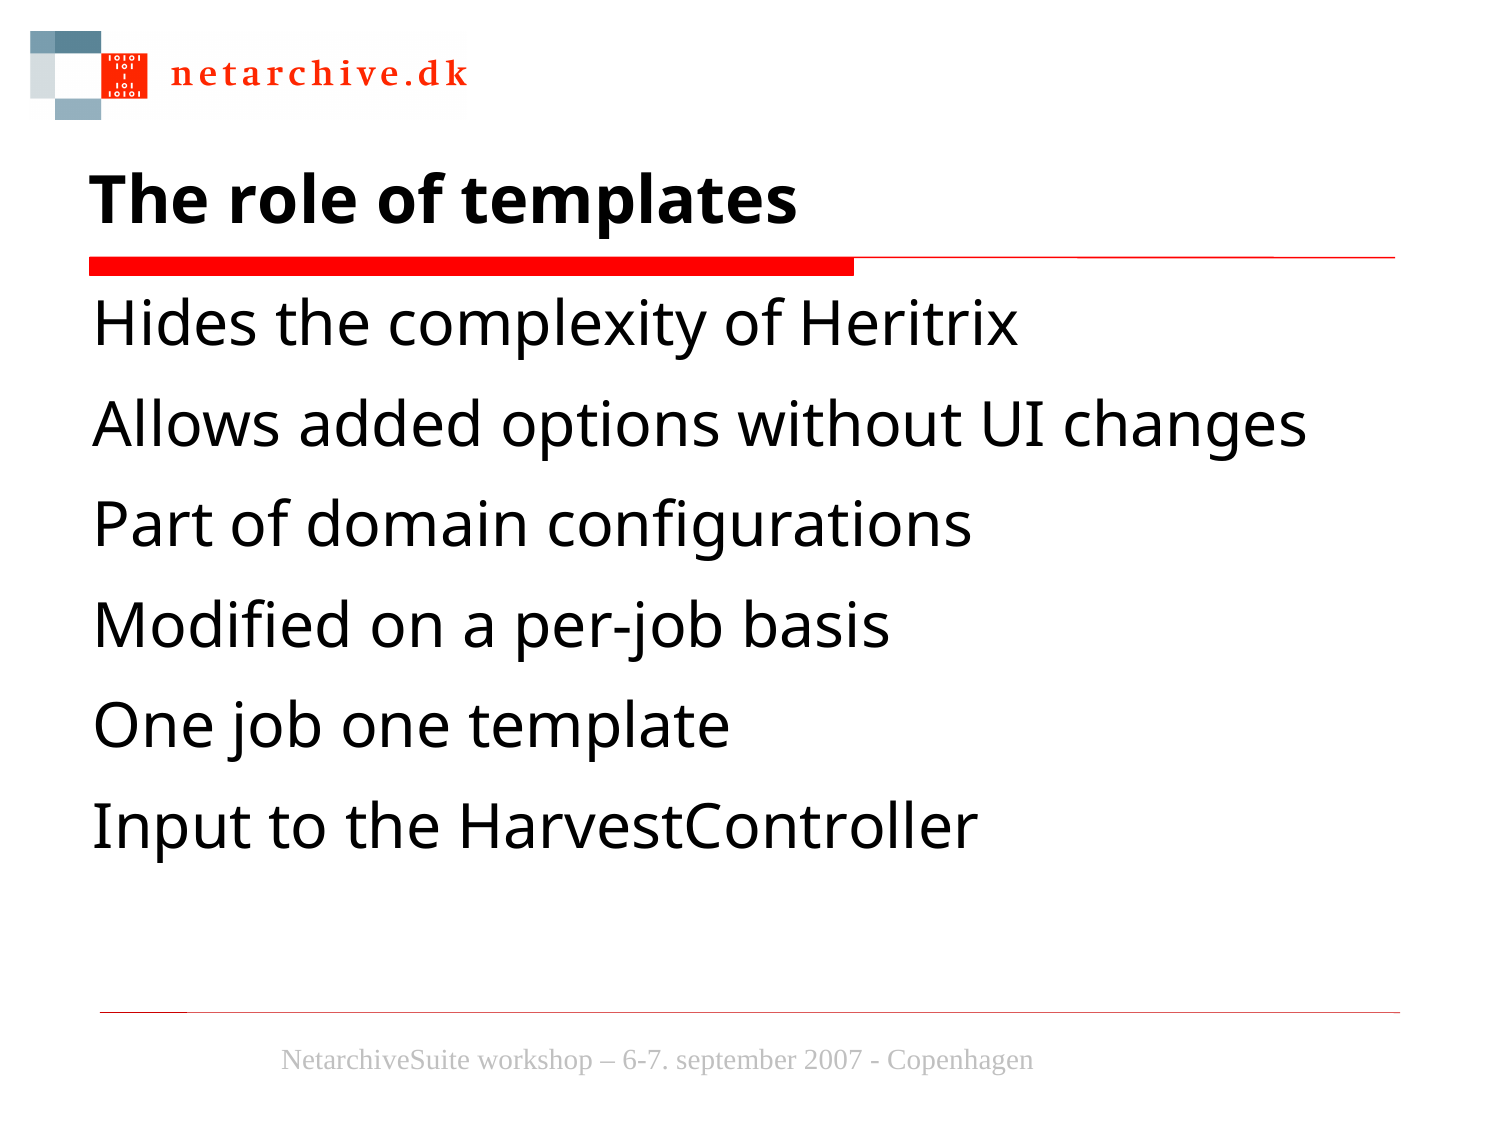

# The role of templates
Hides the complexity of Heritrix
Allows added options without UI changes
Part of domain configurations
Modified on a per-job basis
One job one template
Input to the HarvestController